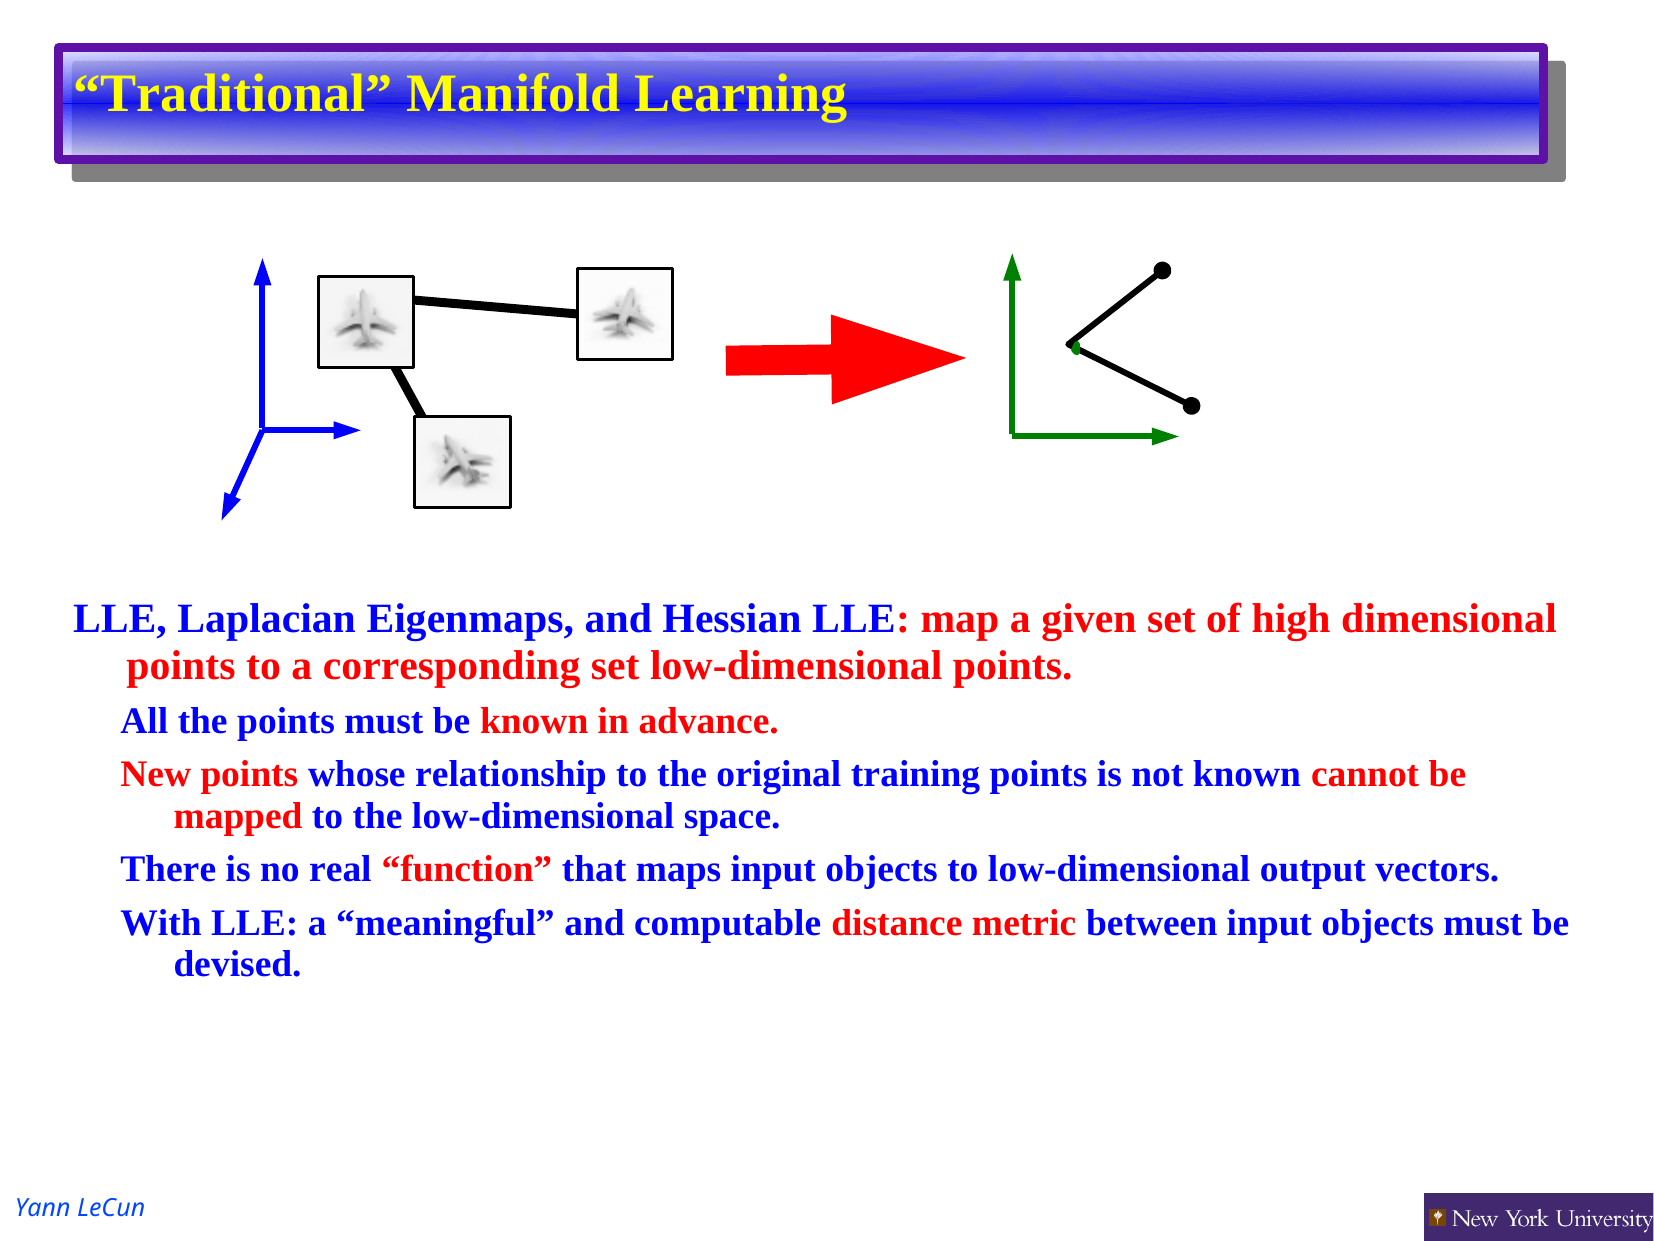

“Traditional” Manifold Learning
LLE, Laplacian Eigenmaps, and Hessian LLE: map a given set of high dimensional points to a corresponding set low-dimensional points.
All the points must be known in advance.
New points whose relationship to the original training points is not known cannot be mapped to the low-dimensional space.
There is no real “function” that maps input objects to low-dimensional output vectors.
With LLE: a “meaningful” and computable distance metric between input objects must be devised.